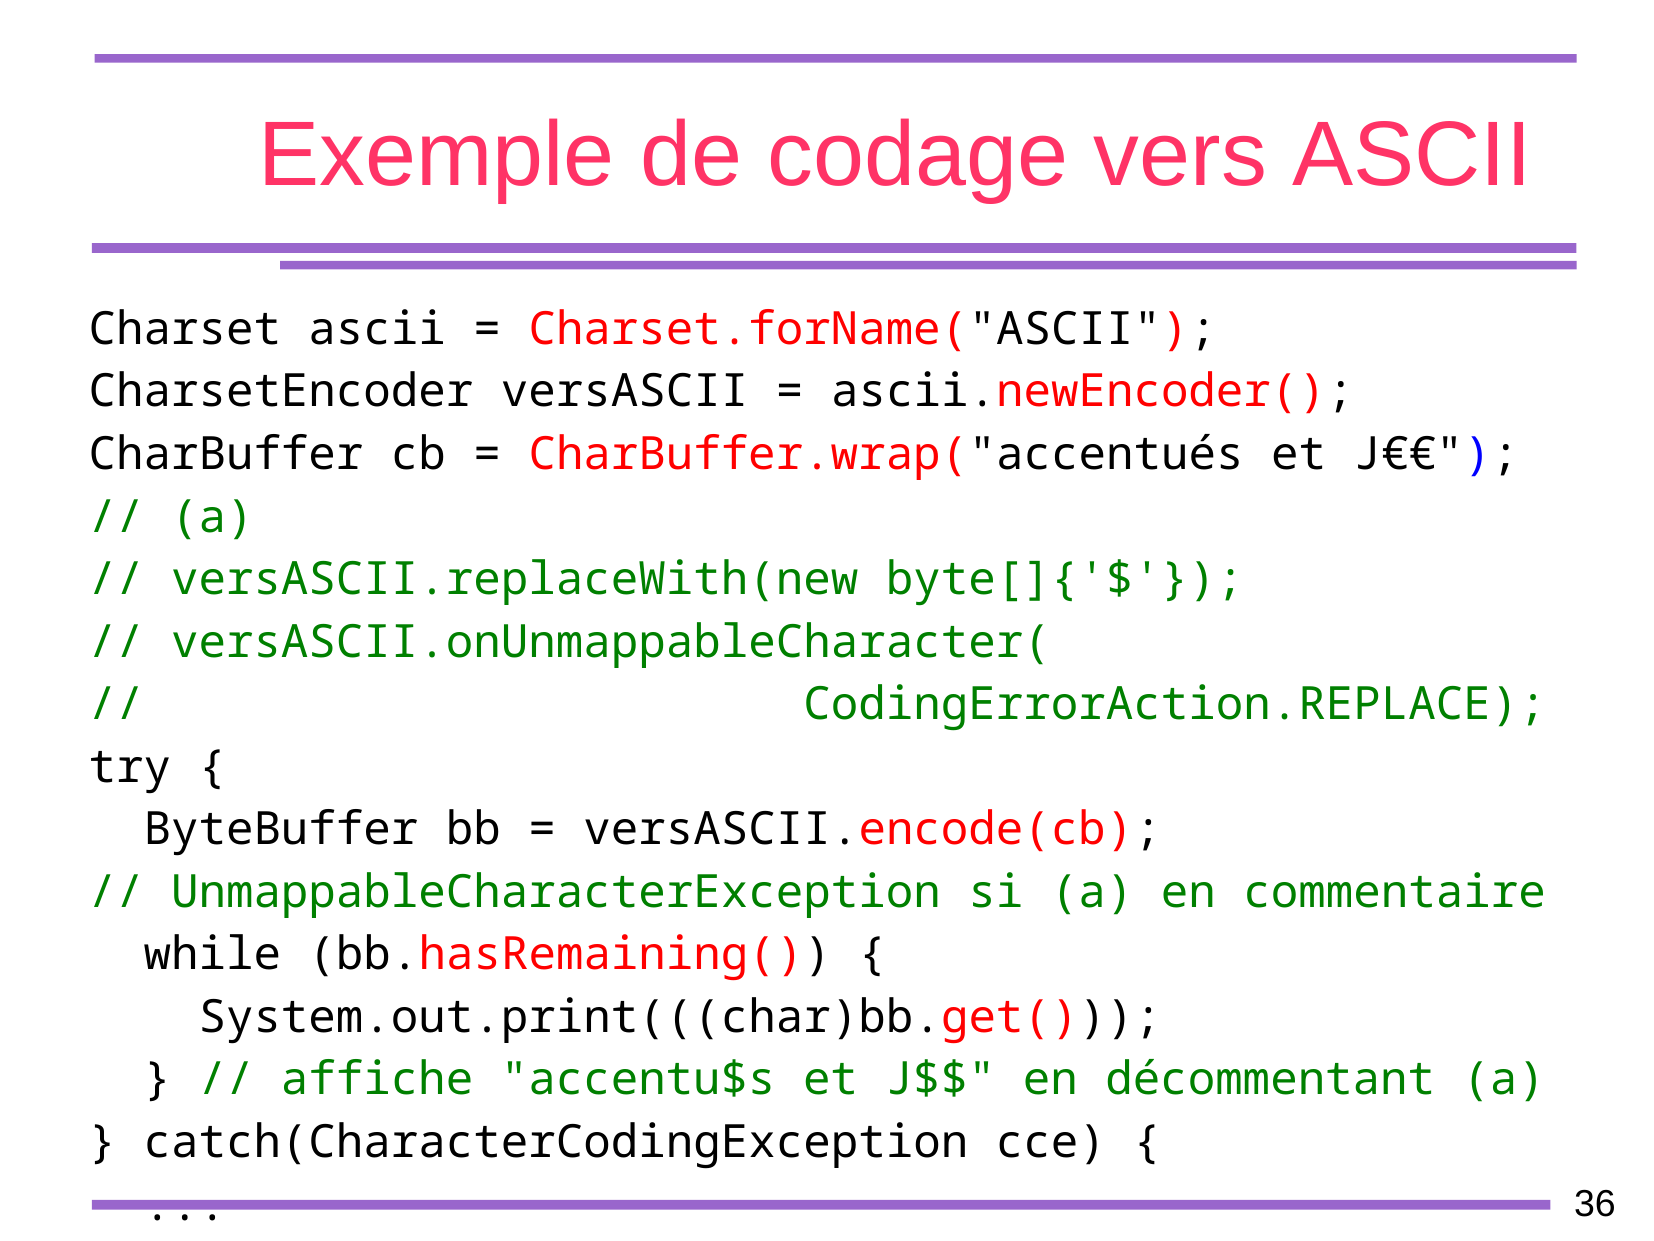

# Exemple de codage vers ASCII
Charset ascii = Charset.forName("ASCII");
CharsetEncoder versASCII = ascii.newEncoder();
CharBuffer cb = CharBuffer.wrap("accentués et J€€");
// (a)
// versASCII.replaceWith(new byte[]{'$'});
// versASCII.onUnmappableCharacter(
// CodingErrorAction.REPLACE);
try {
 ByteBuffer bb = versASCII.encode(cb);
// UnmappableCharacterException si (a) en commentaire
 while (bb.hasRemaining()) {
 System.out.print(((char)bb.get()));
 } // affiche "accentu$s et J$$" en décommentant (a)
} catch(CharacterCodingException cce) {
 ...
}